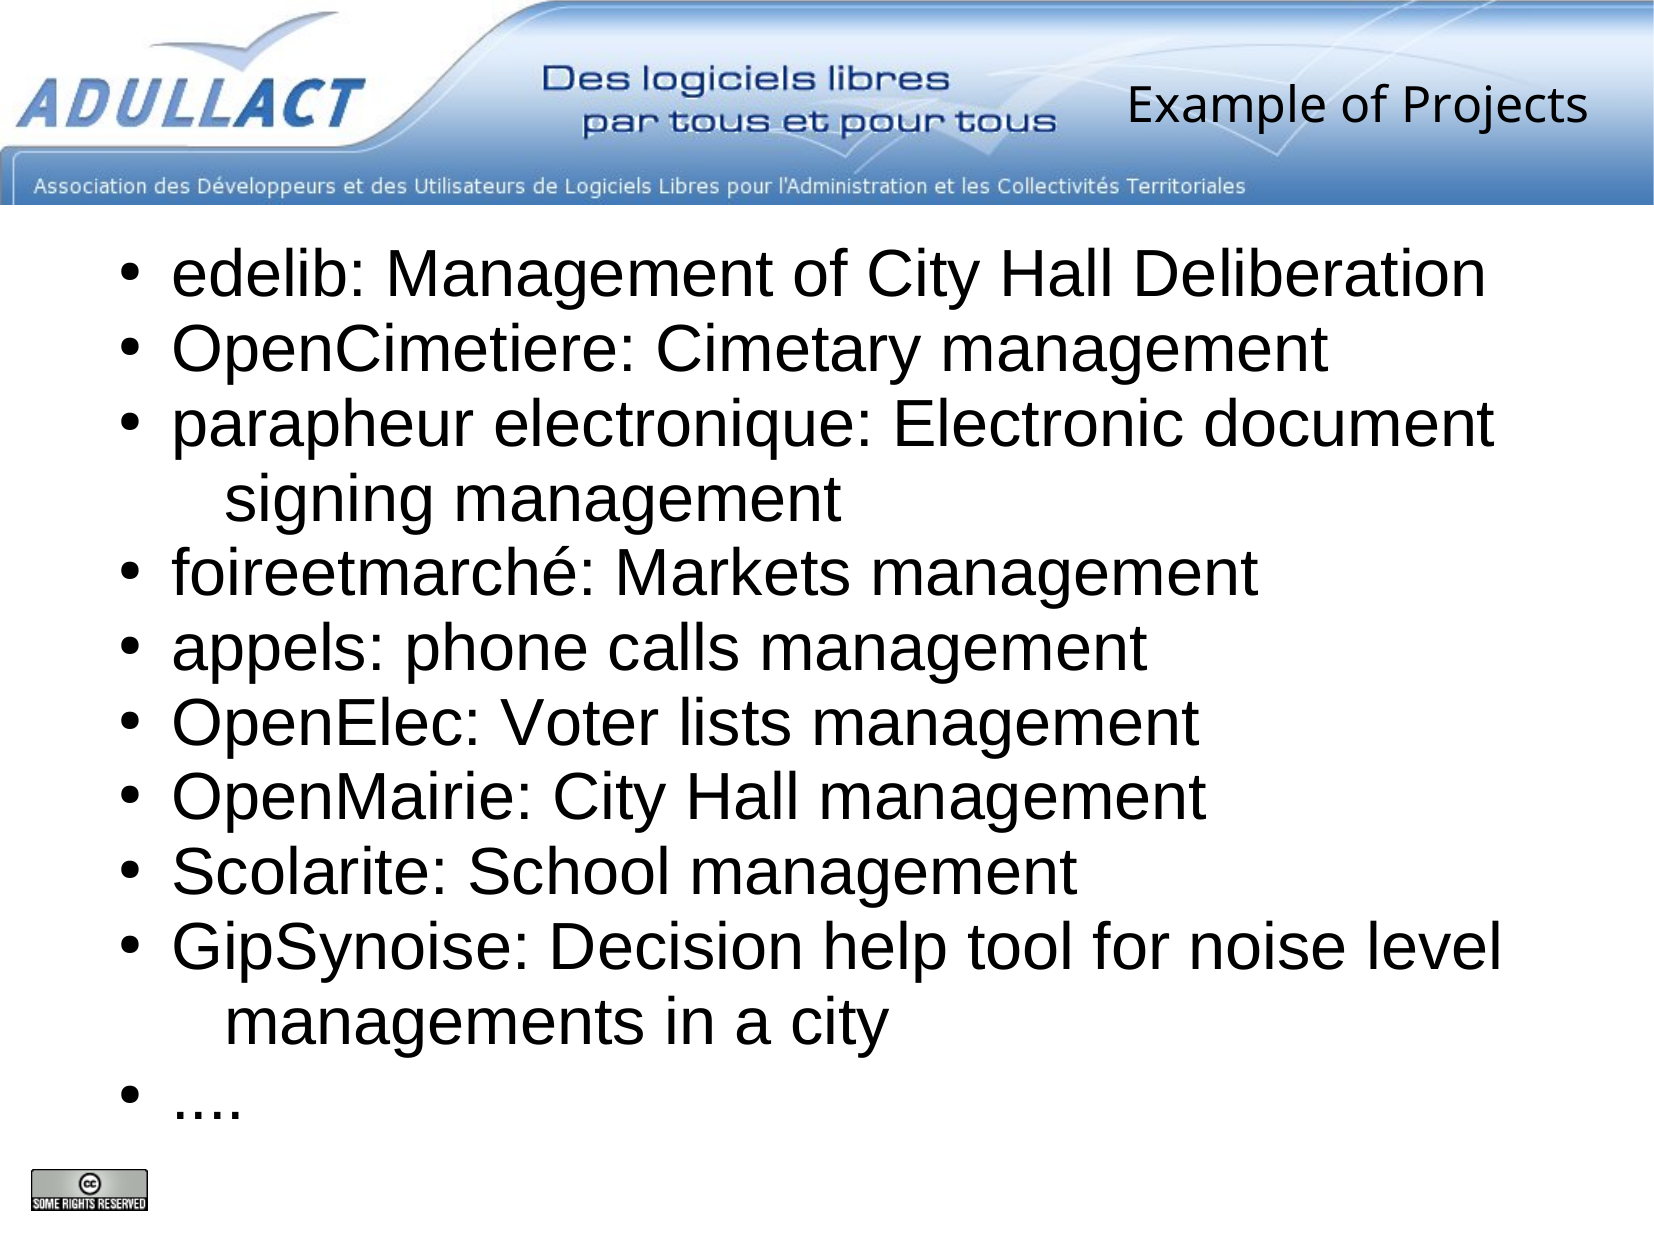

# Example of Projects
edelib: Management of City Hall Deliberation
OpenCimetiere: Cimetary management
parapheur electronique: Electronic document signing management
foireetmarché: Markets management
appels: phone calls management
OpenElec: Voter lists management
OpenMairie: City Hall management
Scolarite: School management
GipSynoise: Decision help tool for noise level managements in a city
....